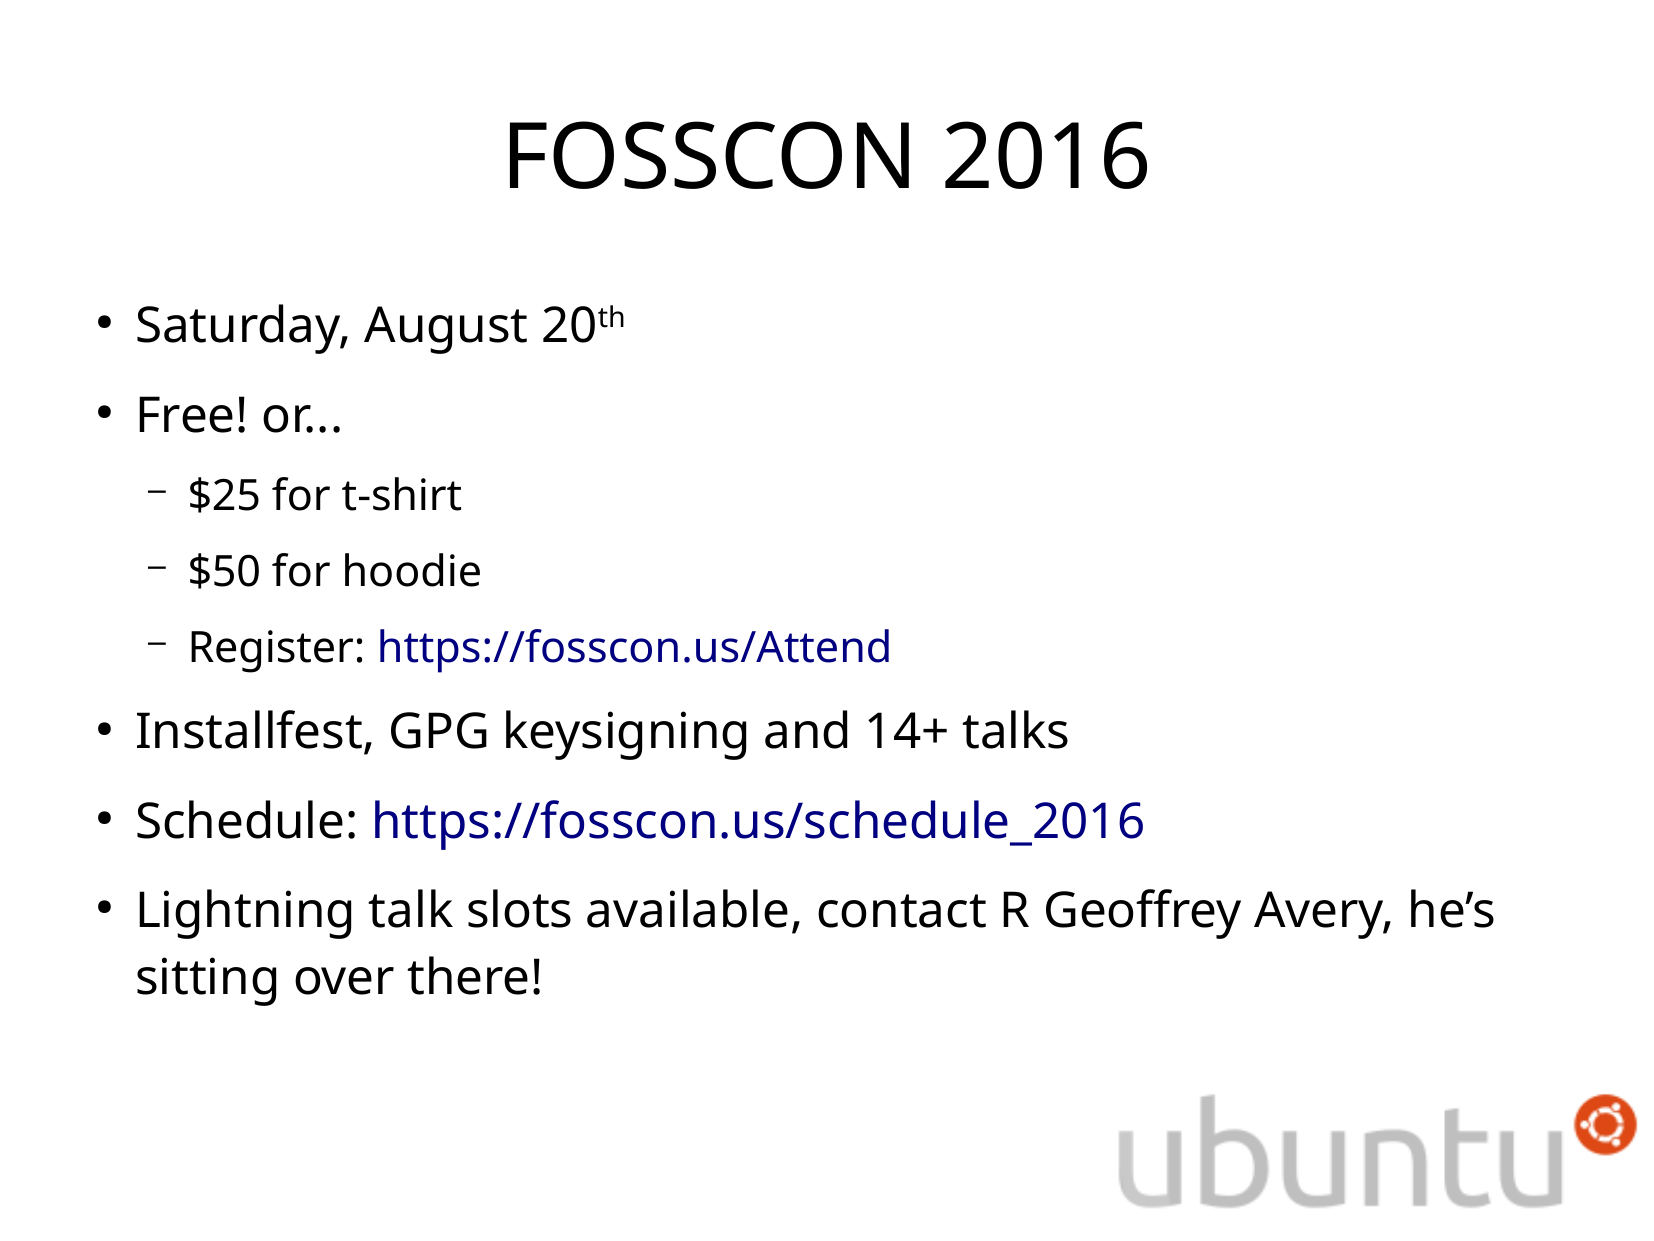

# FOSSCON 2016
Saturday, August 20th
Free! or...
$25 for t-shirt
$50 for hoodie
Register: https://fosscon.us/Attend
Installfest, GPG keysigning and 14+ talks
Schedule: https://fosscon.us/schedule_2016
Lightning talk slots available, contact R Geoffrey Avery, he’s sitting over there!